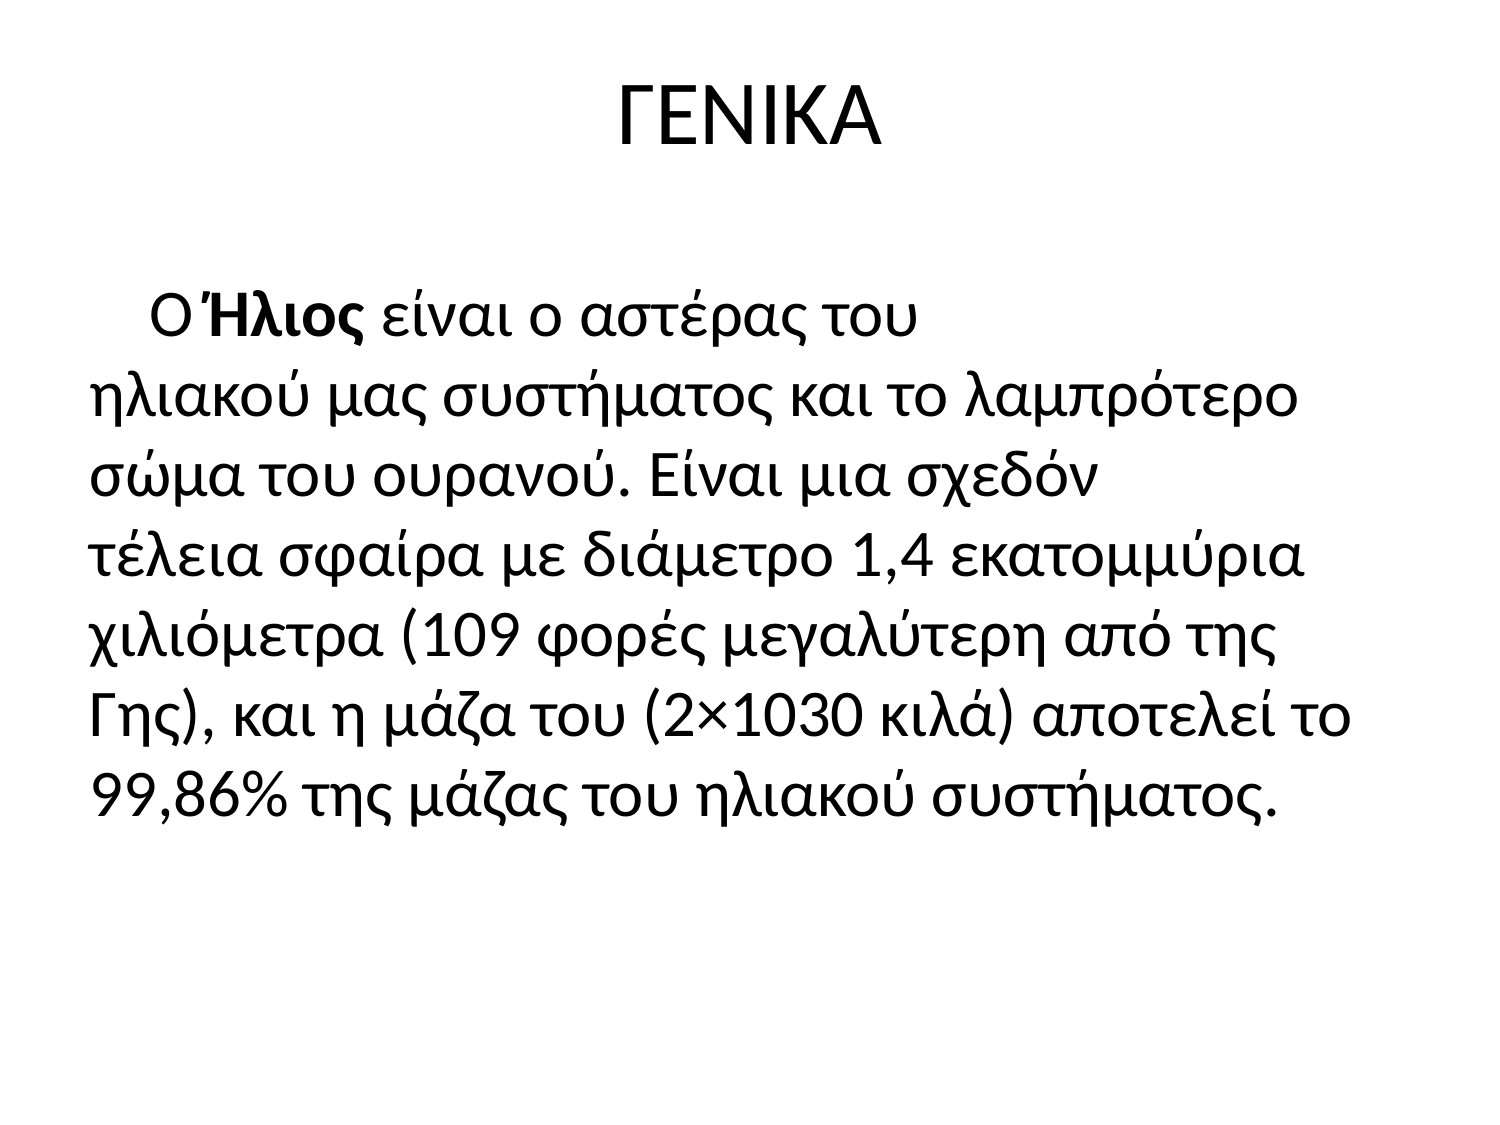

# ΓΕΝΙΚΑ
 Ο Ήλιος είναι ο αστέρας του ηλιακού μας συστήματος και το λαμπρότερο σώμα του ουρανού. Είναι μια σχεδόν τέλεια σφαίρα με διάμετρο 1,4 εκατομμύρια χιλιόμετρα (109 φορές μεγαλύτερη από της Γης), και η μάζα του (2×1030 κιλά) αποτελεί το 99,86% της μάζας του ηλιακού συστήματος.